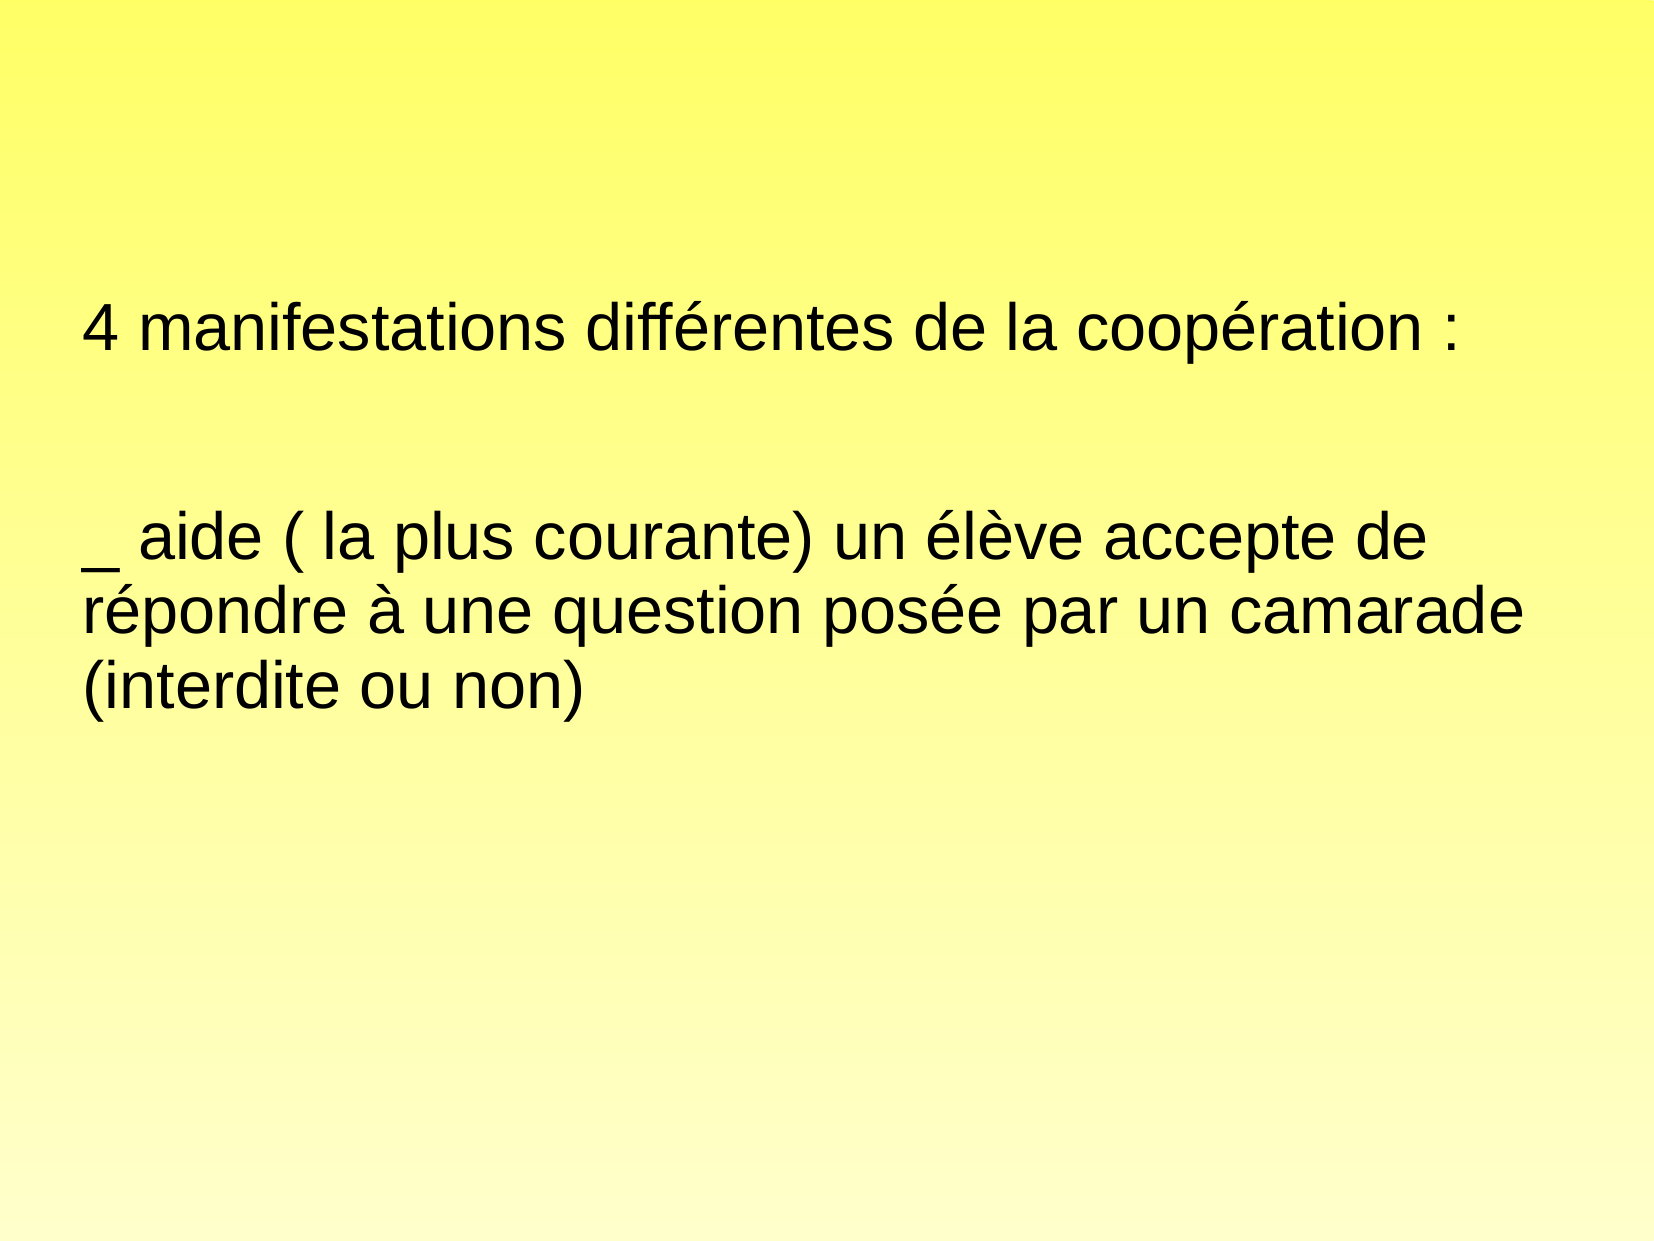

# 4 manifestations différentes de la coopération :
_ aide ( la plus courante) un élève accepte de répondre à une question posée par un camarade (interdite ou non)